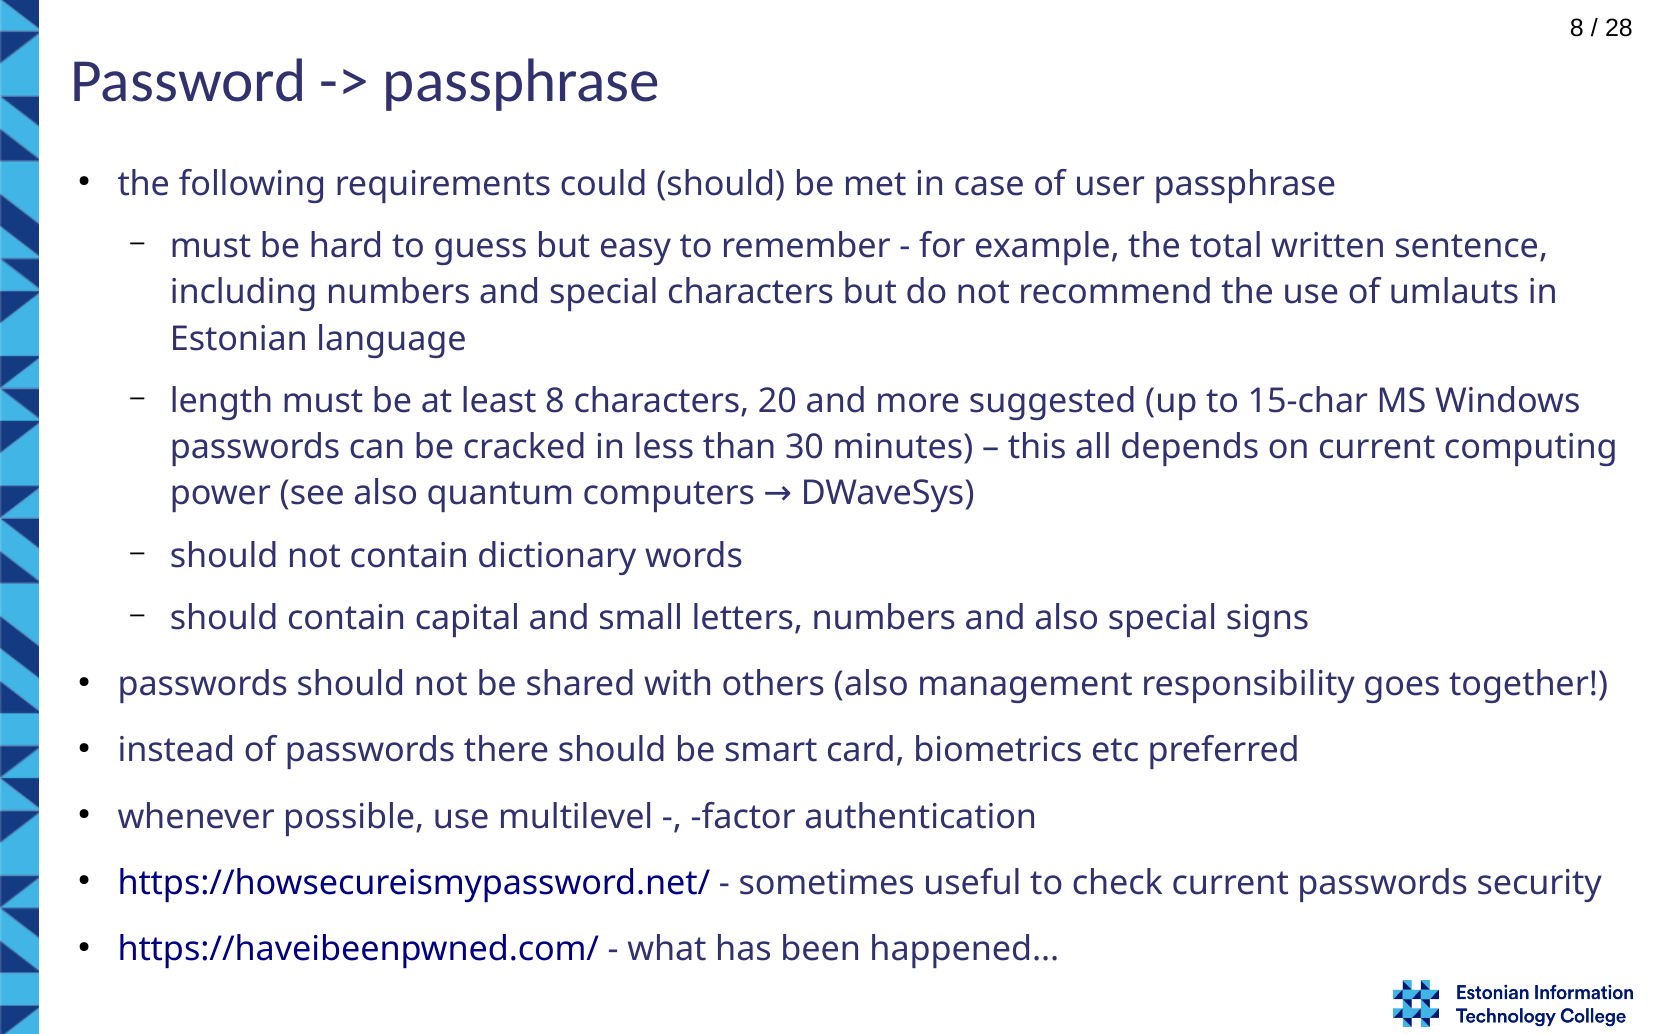

# Password -> passphrase
the following requirements could (should) be met in case of user passphrase
must be hard to guess but easy to remember - for example, the total written sentence, including numbers and special characters but do not recommend the use of umlauts in Estonian language
length must be at least 8 characters, 20 and more suggested (up to 15-char MS Windows passwords can be cracked in less than 30 minutes) – this all depends on current computing power (see also quantum computers → DWaveSys)
should not contain dictionary words
should contain capital and small letters, numbers and also special signs
passwords should not be shared with others (also management responsibility goes together!)
instead of passwords there should be smart card, biometrics etc preferred
whenever possible, use multilevel -, -factor authentication
https://howsecureismypassword.net/ - sometimes useful to check current passwords security
https://haveibeenpwned.com/ - what has been happened...